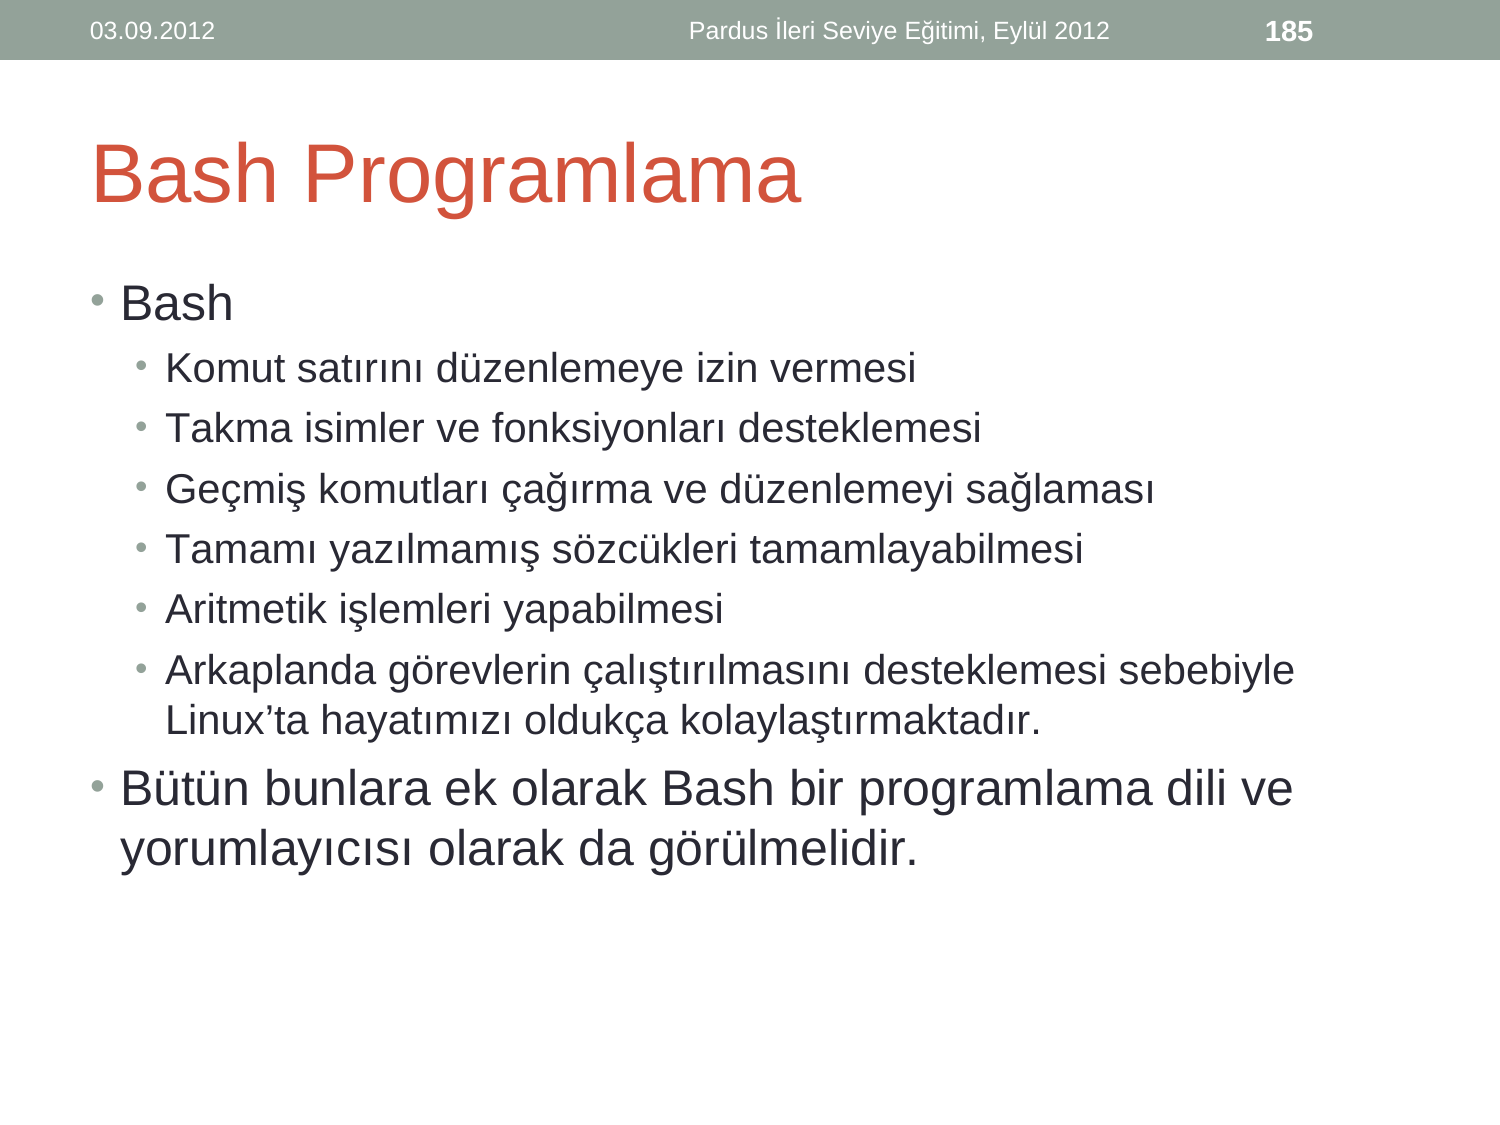

03.09.2012
Pardus İleri Seviye Eğitimi, Eylül 2012
# Bash Programlama
Bash
Komut satırını düzenlemeye izin vermesi
Takma isimler ve fonksiyonları desteklemesi
Geçmiş komutları çağırma ve düzenlemeyi sağlaması
Tamamı yazılmamış sözcükleri tamamlayabilmesi
Aritmetik işlemleri yapabilmesi
Arkaplanda görevlerin çalıştırılmasını desteklemesi sebebiyle Linux’ta hayatımızı oldukça kolaylaştırmaktadır.
Bütün bunlara ek olarak Bash bir programlama dili ve yorumlayıcısı olarak da görülmelidir.